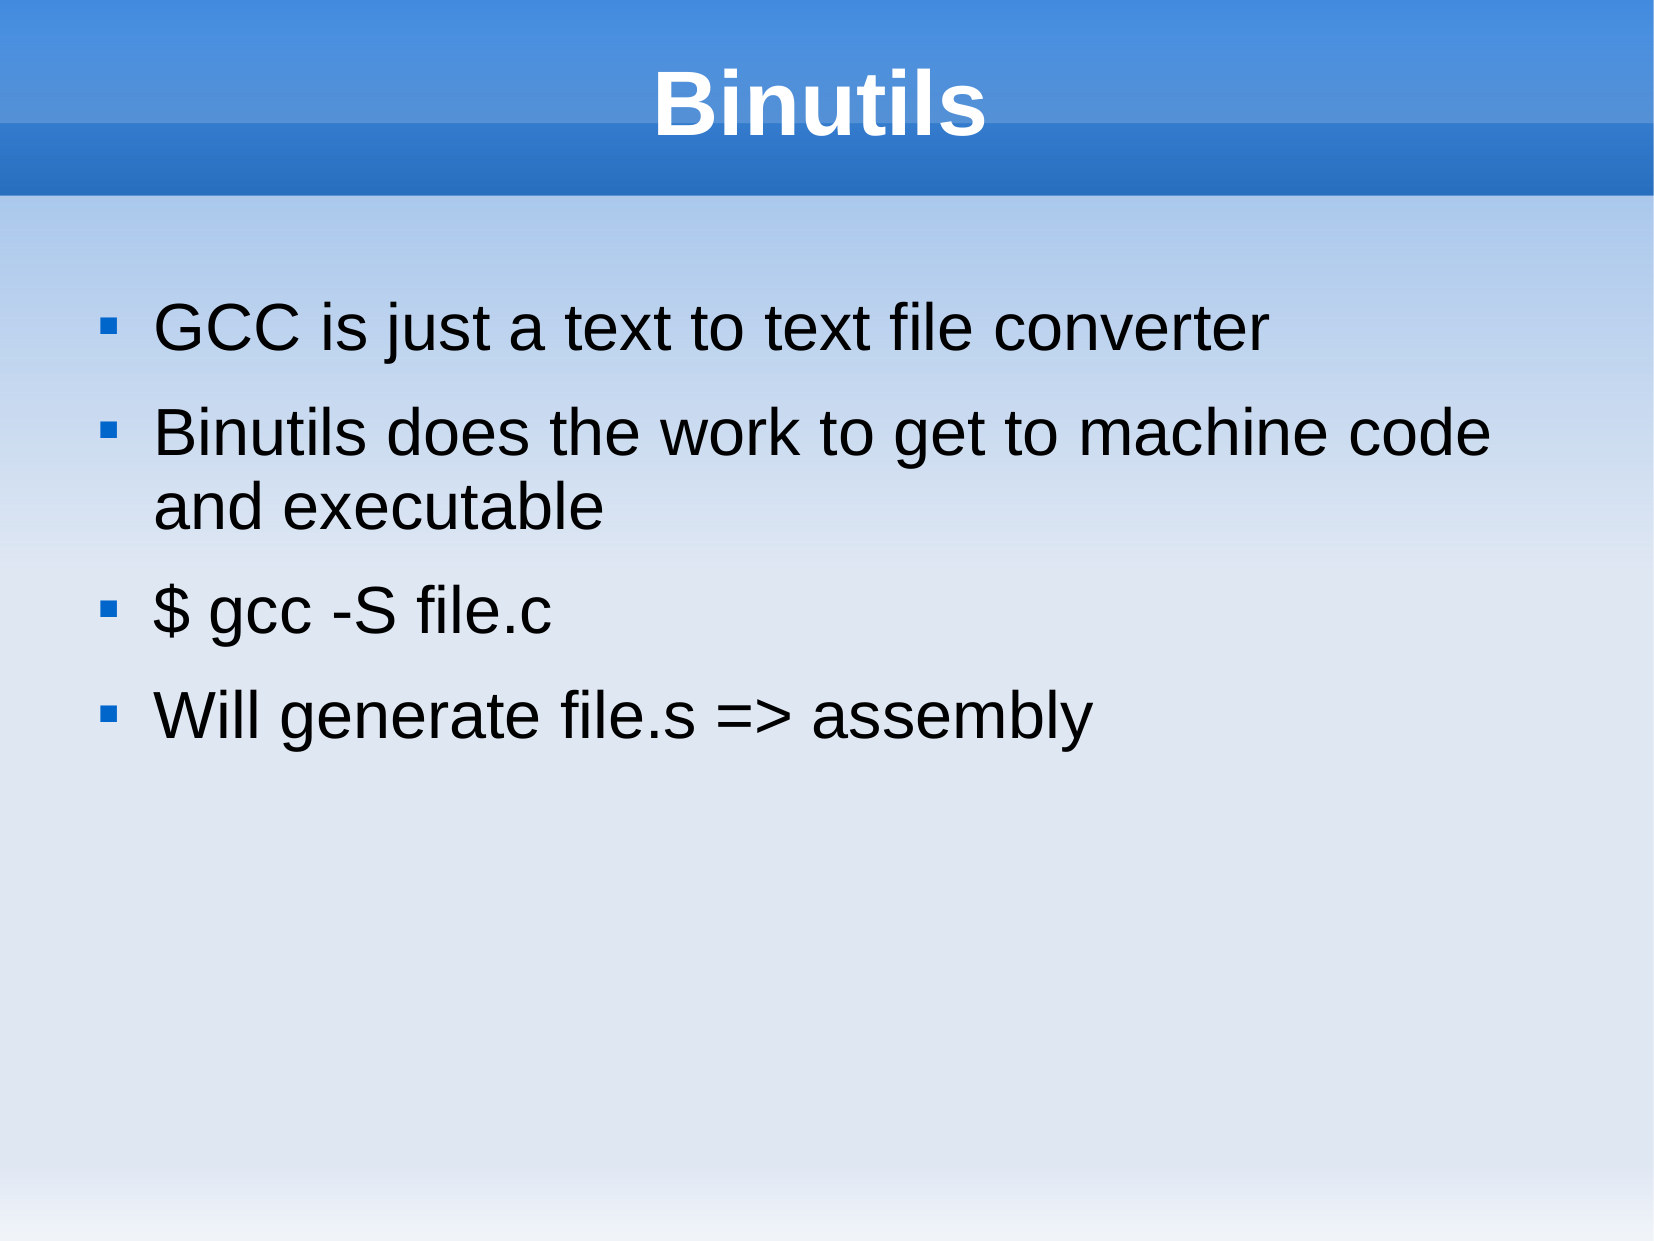

# Binutils
GCC is just a text to text file converter
Binutils does the work to get to machine code and executable
$ gcc -S file.c
Will generate file.s => assembly